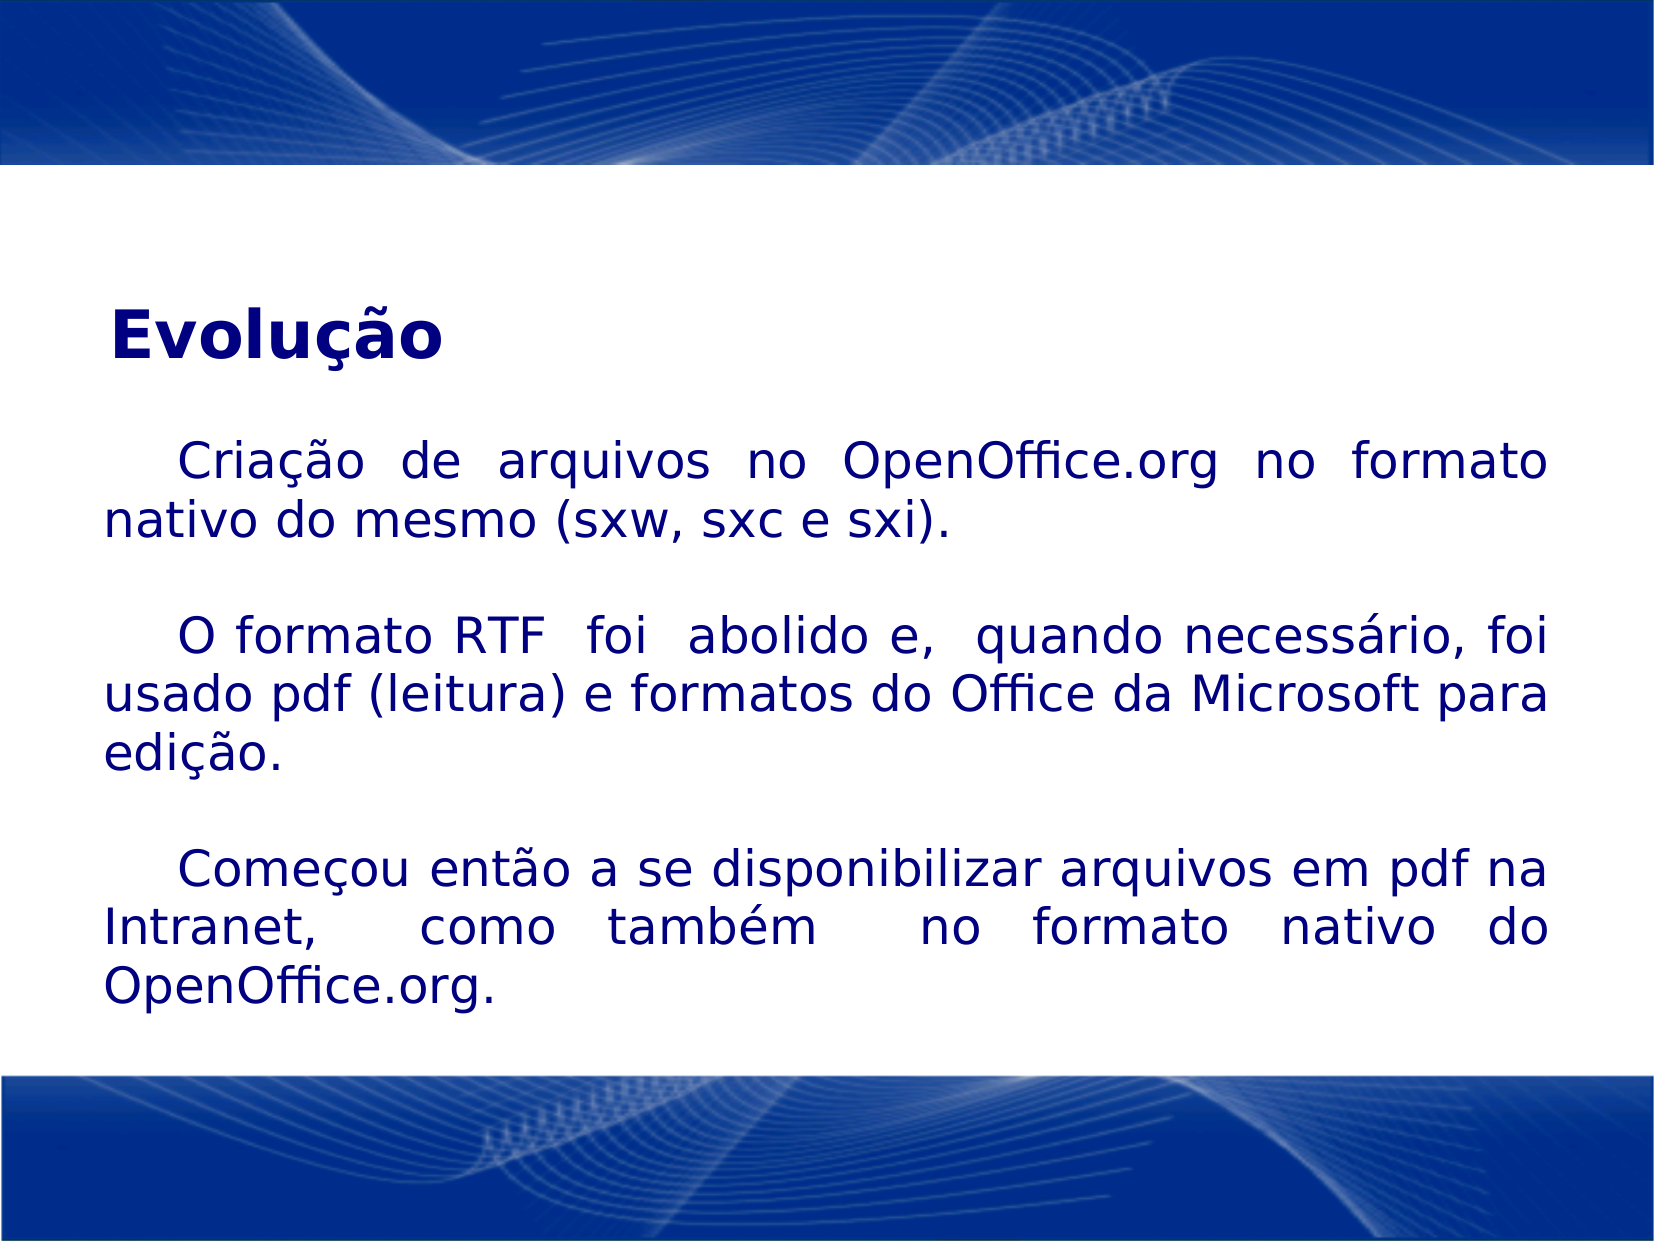

Evolução
	Criação de arquivos no OpenOffice.org no formato nativo do mesmo (sxw, sxc e sxi).
	O formato RTF foi abolido e, quando necessário, foi usado pdf (leitura) e formatos do Office da Microsoft para edição.
	Começou então a se disponibilizar arquivos em pdf na Intranet, como também no formato nativo do OpenOffice.org.